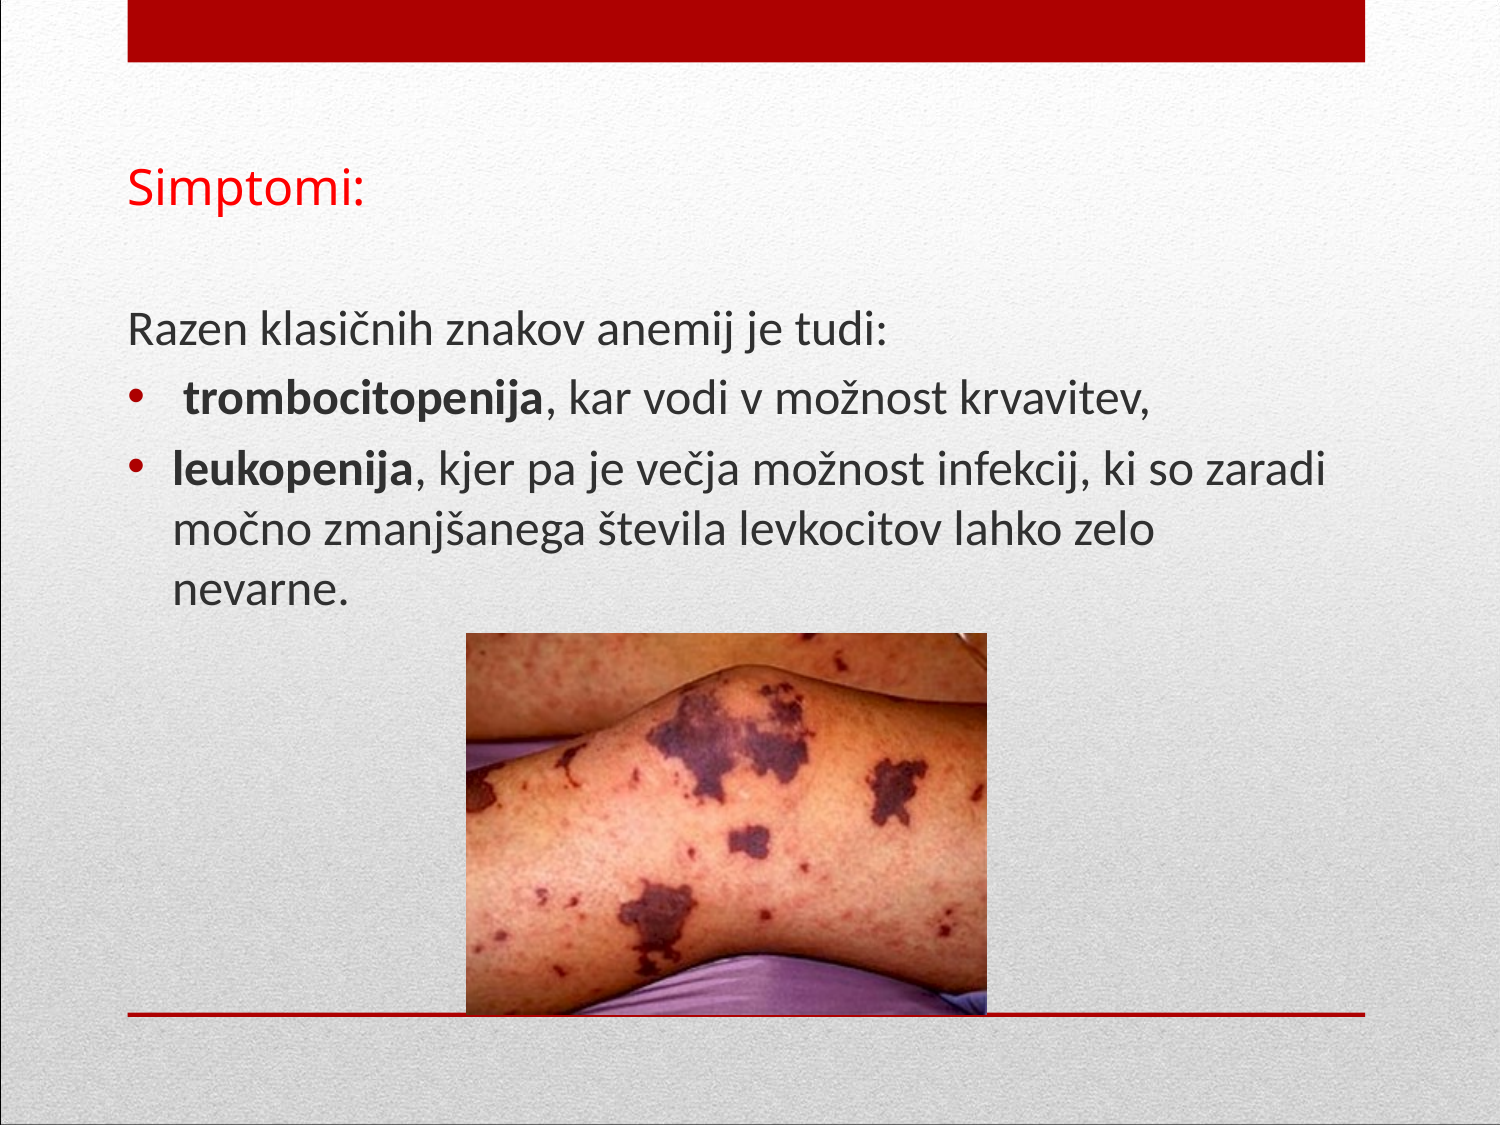

# Simptomi:
Razen klasičnih znakov anemij je tudi:
 trombocitopenija, kar vodi v možnost krvavitev,
leukopenija, kjer pa je večja možnost infekcij, ki so zaradi močno zmanjšanega števila levkocitov lahko zelo nevarne.